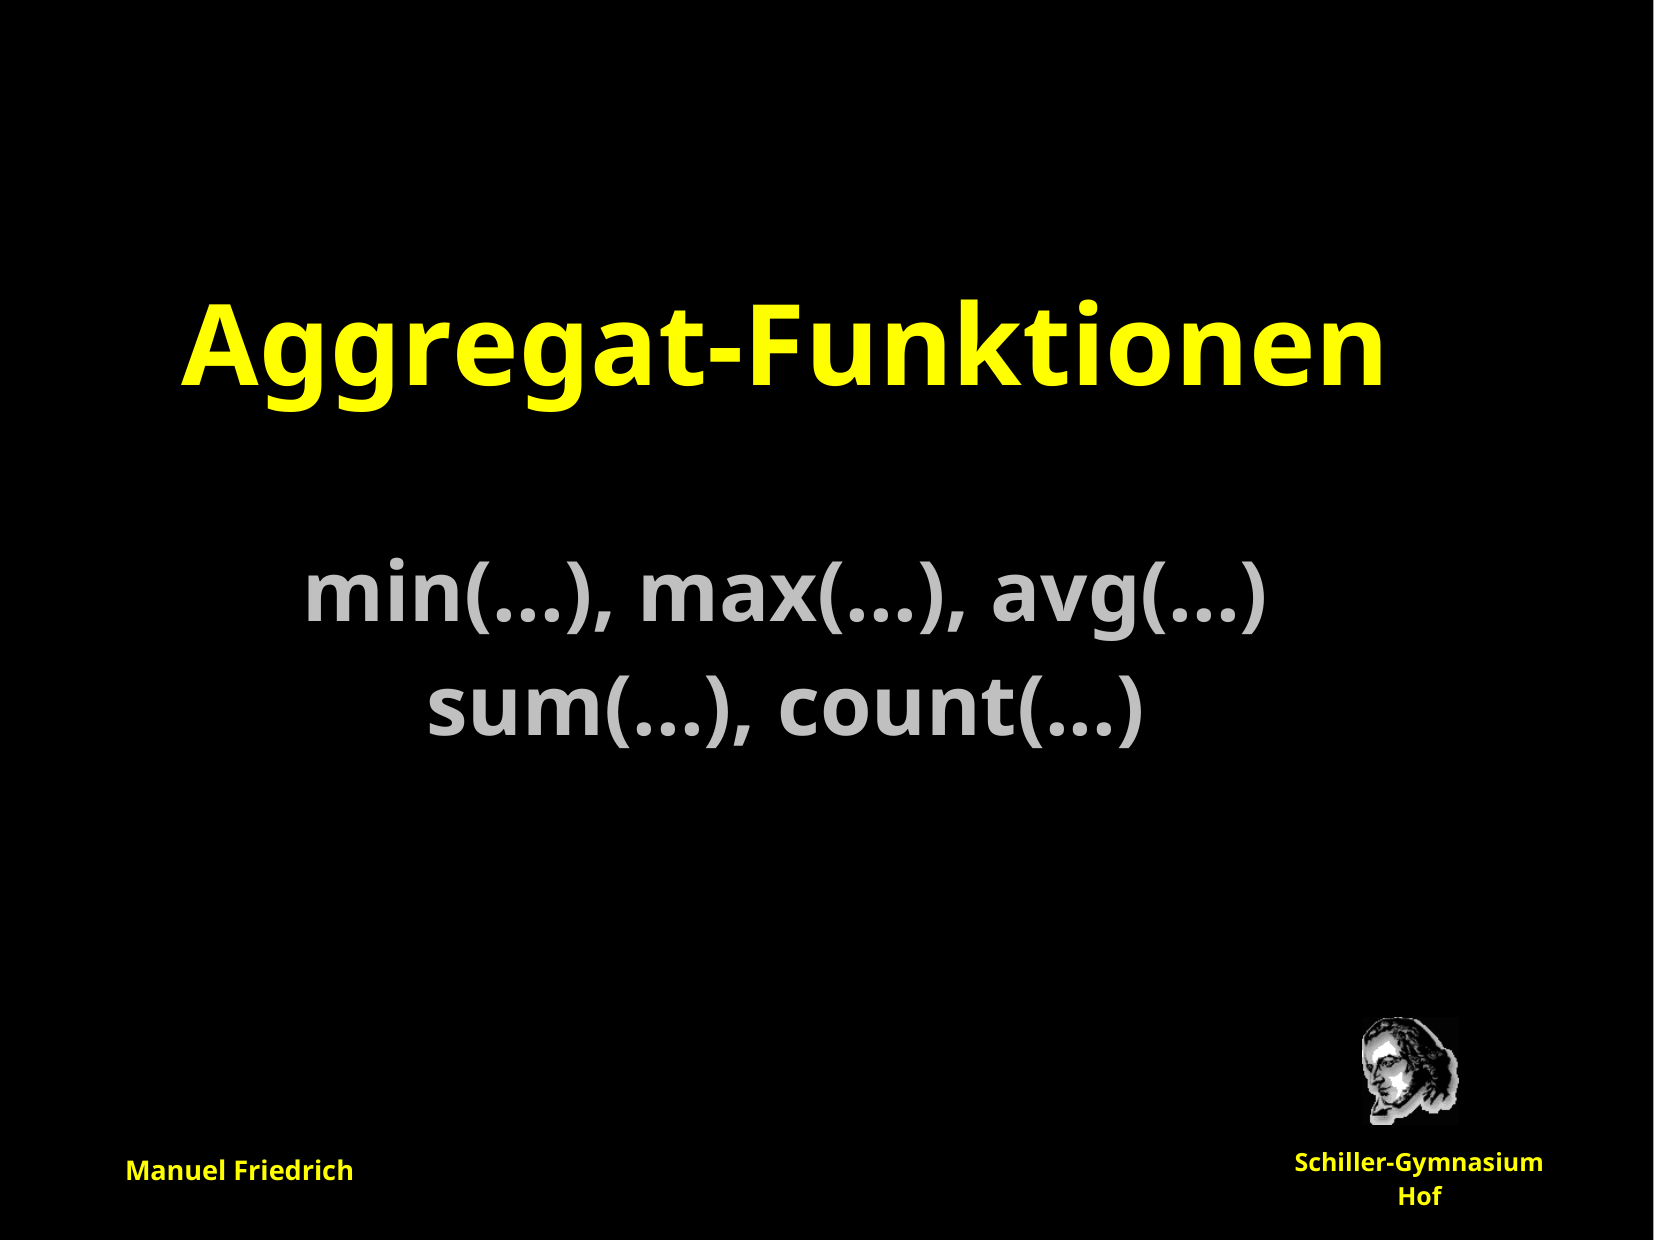

Aggregat-Funktionen
min(...), max(...), avg(...)
sum(...), count(...)
Schiller-Gymnasium
Hof
Manuel Friedrich